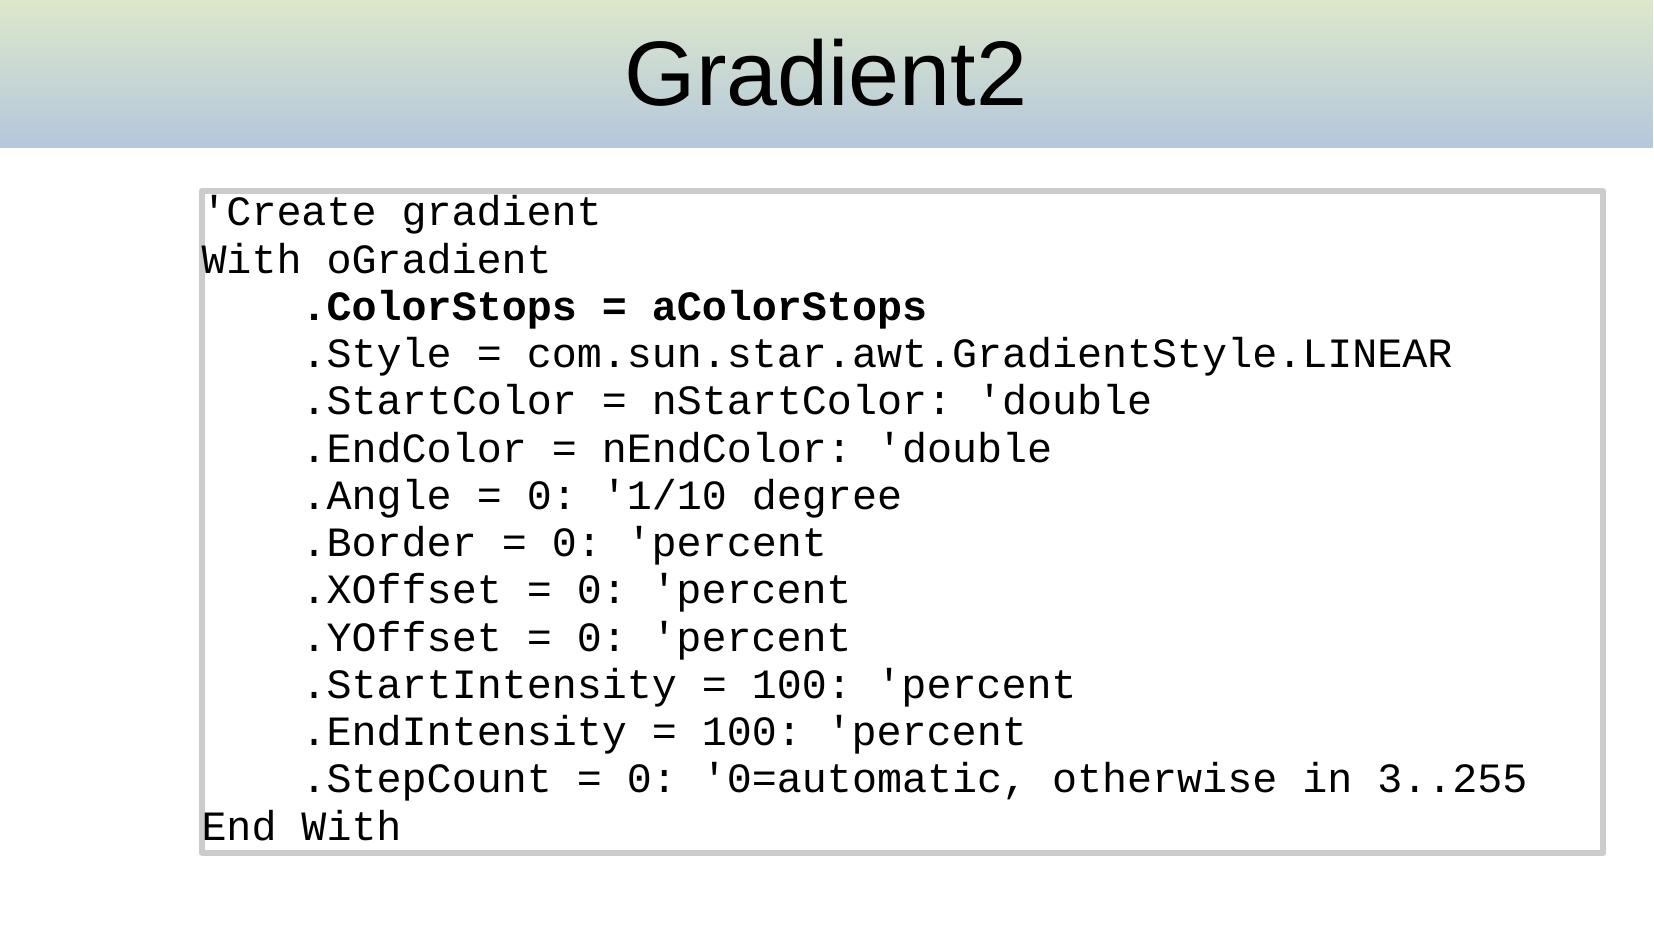

# Gradient2
'Create gradient
With oGradient
 .ColorStops = aColorStops
 .Style = com.sun.star.awt.GradientStyle.LINEAR
 .StartColor = nStartColor: 'double
 .EndColor = nEndColor: 'double
 .Angle = 0: '1/10 degree
 .Border = 0: 'percent
 .XOffset = 0: 'percent
 .YOffset = 0: 'percent
 .StartIntensity = 100: 'percent
 .EndIntensity = 100: 'percent
 .StepCount = 0: '0=automatic, otherwise in 3..255
End With